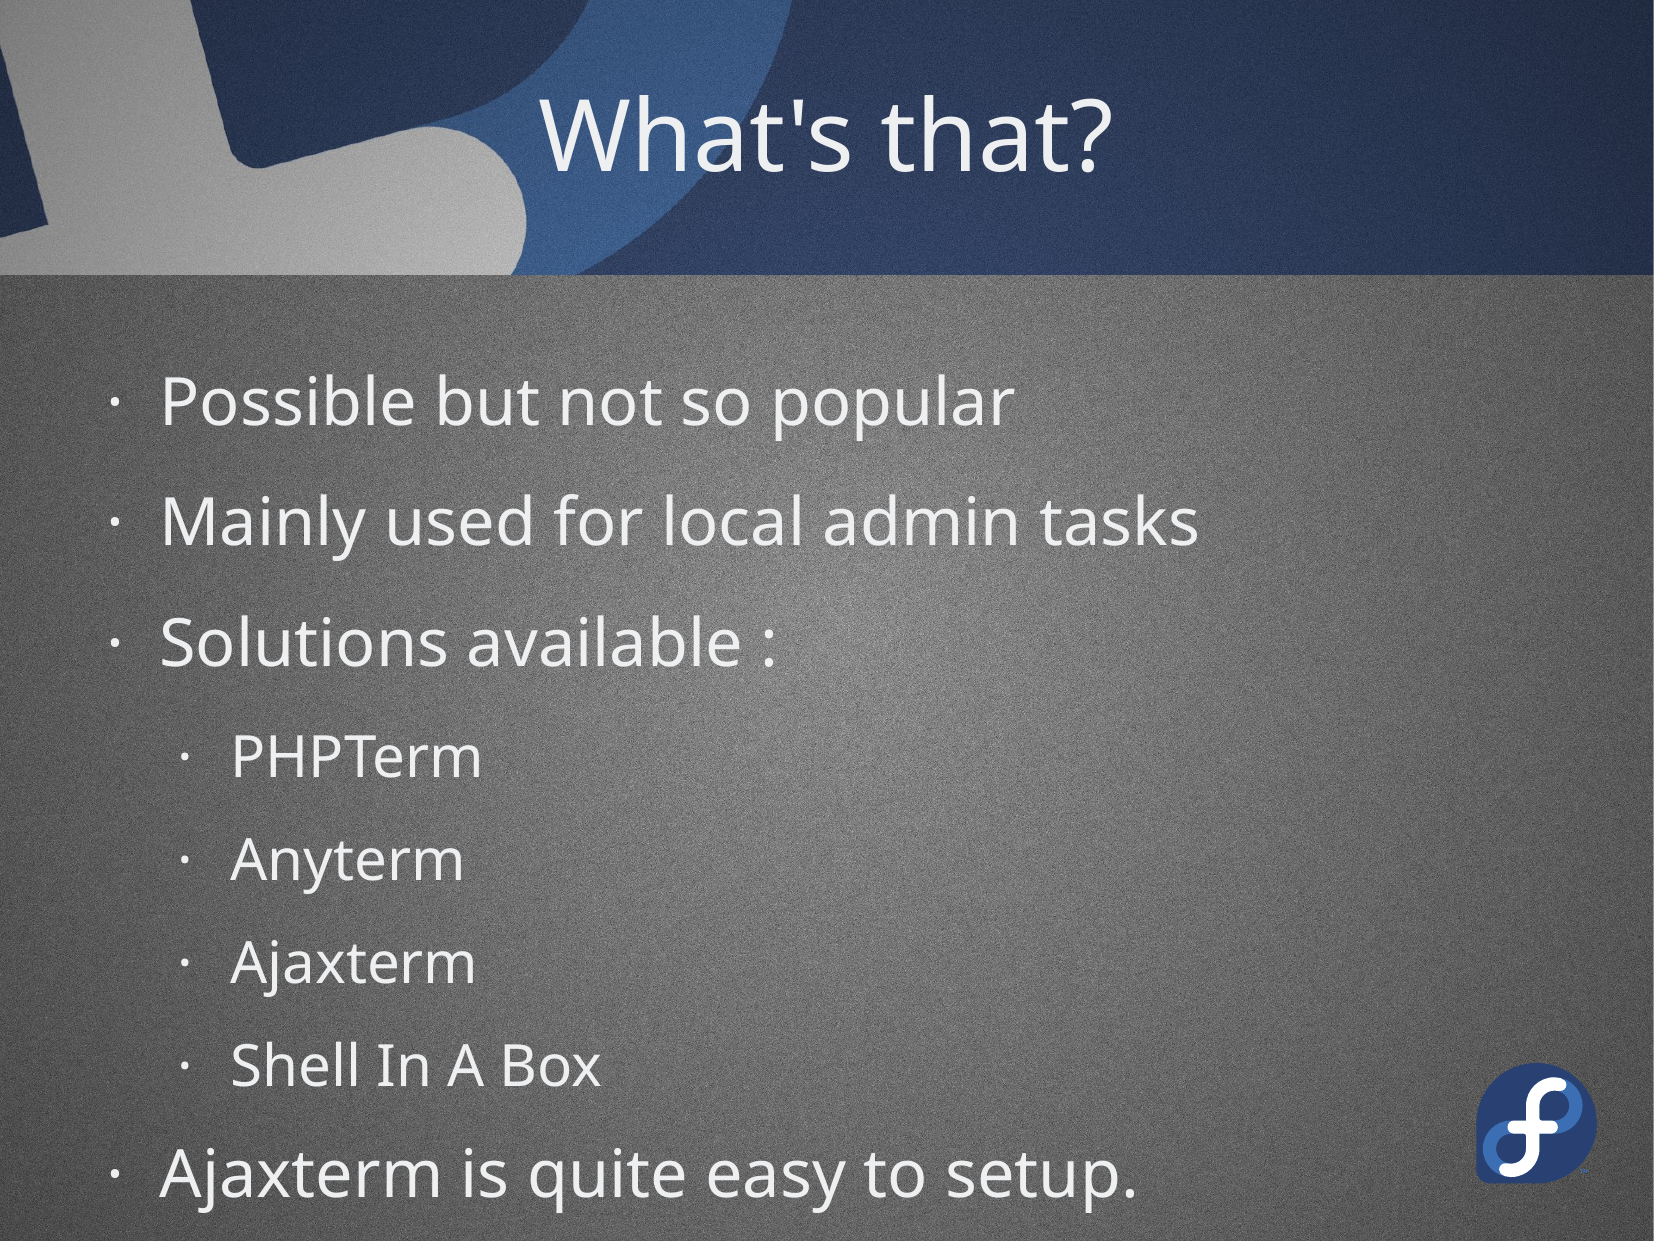

# What's that?
Possible but not so popular
Mainly used for local admin tasks
Solutions available :
PHPTerm
Anyterm
Ajaxterm
Shell In A Box
Ajaxterm is quite easy to setup.